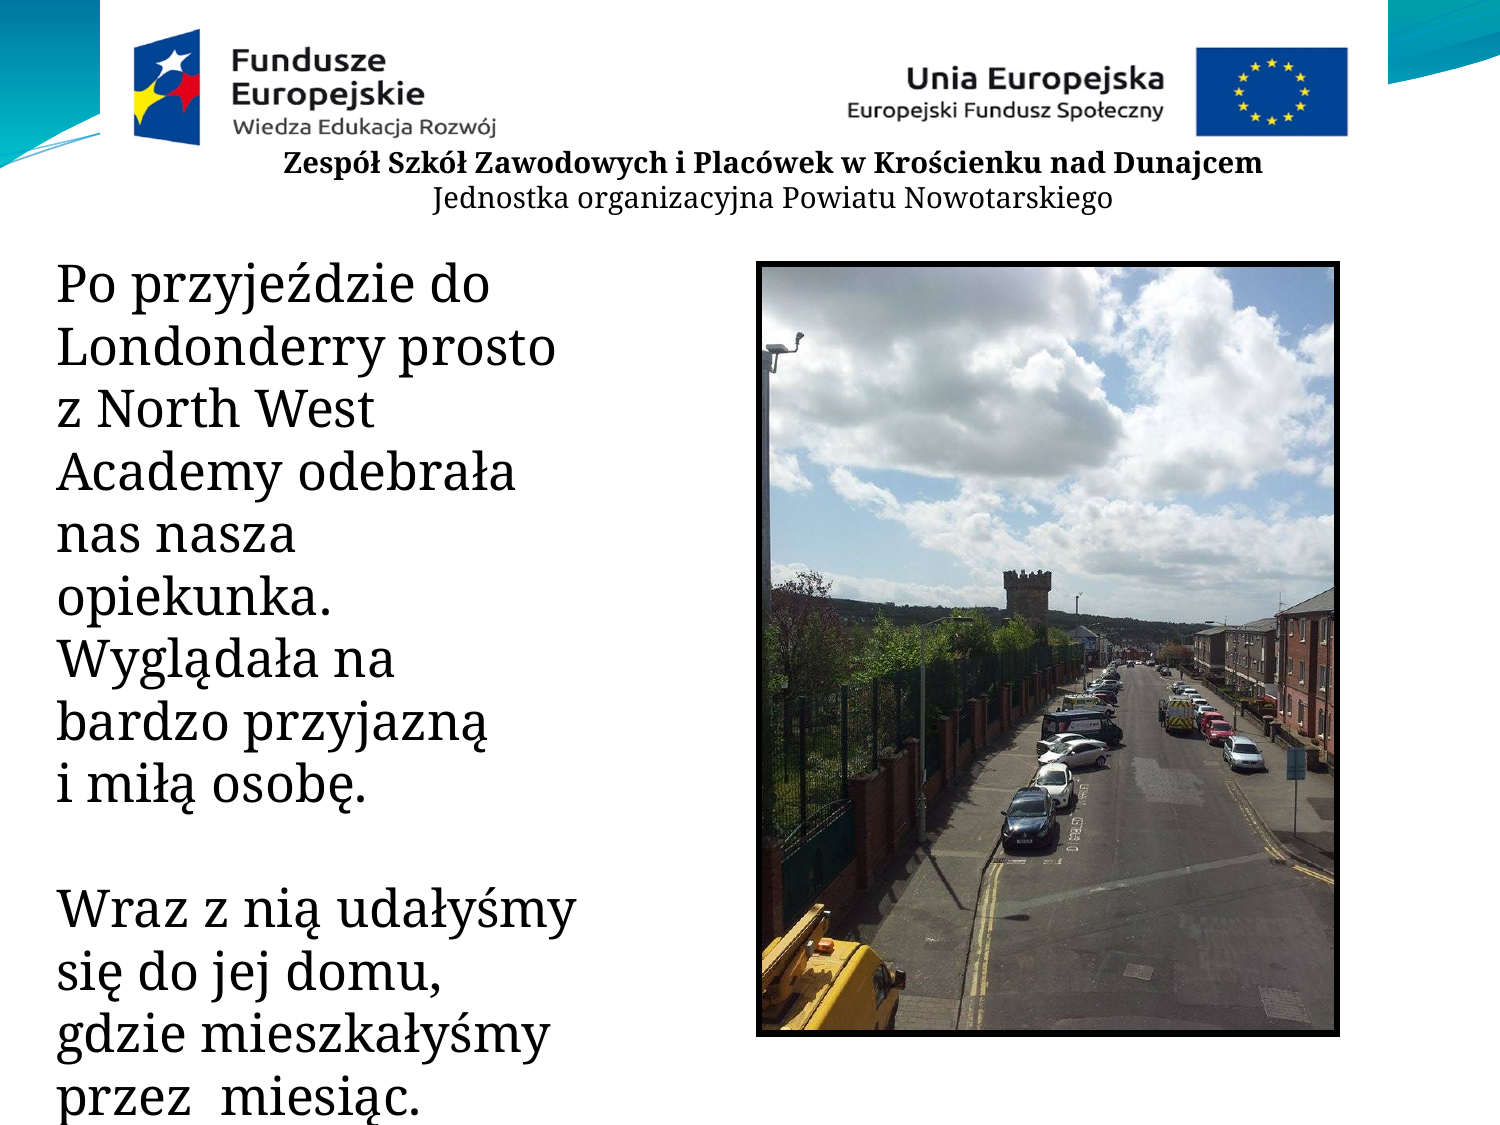

Zespół Szkół Zawodowych i Placówek w Krościenku nad Dunajcem
Jednostka organizacyjna Powiatu Nowotarskiego
Po przyjeździe do Londonderry prosto
z North West Academy odebrała nas nasza opiekunka. Wyglądała na bardzo przyjazną
i miłą osobę.
Wraz z nią udałyśmy się do jej domu, gdzie mieszkałyśmy przez miesiąc.